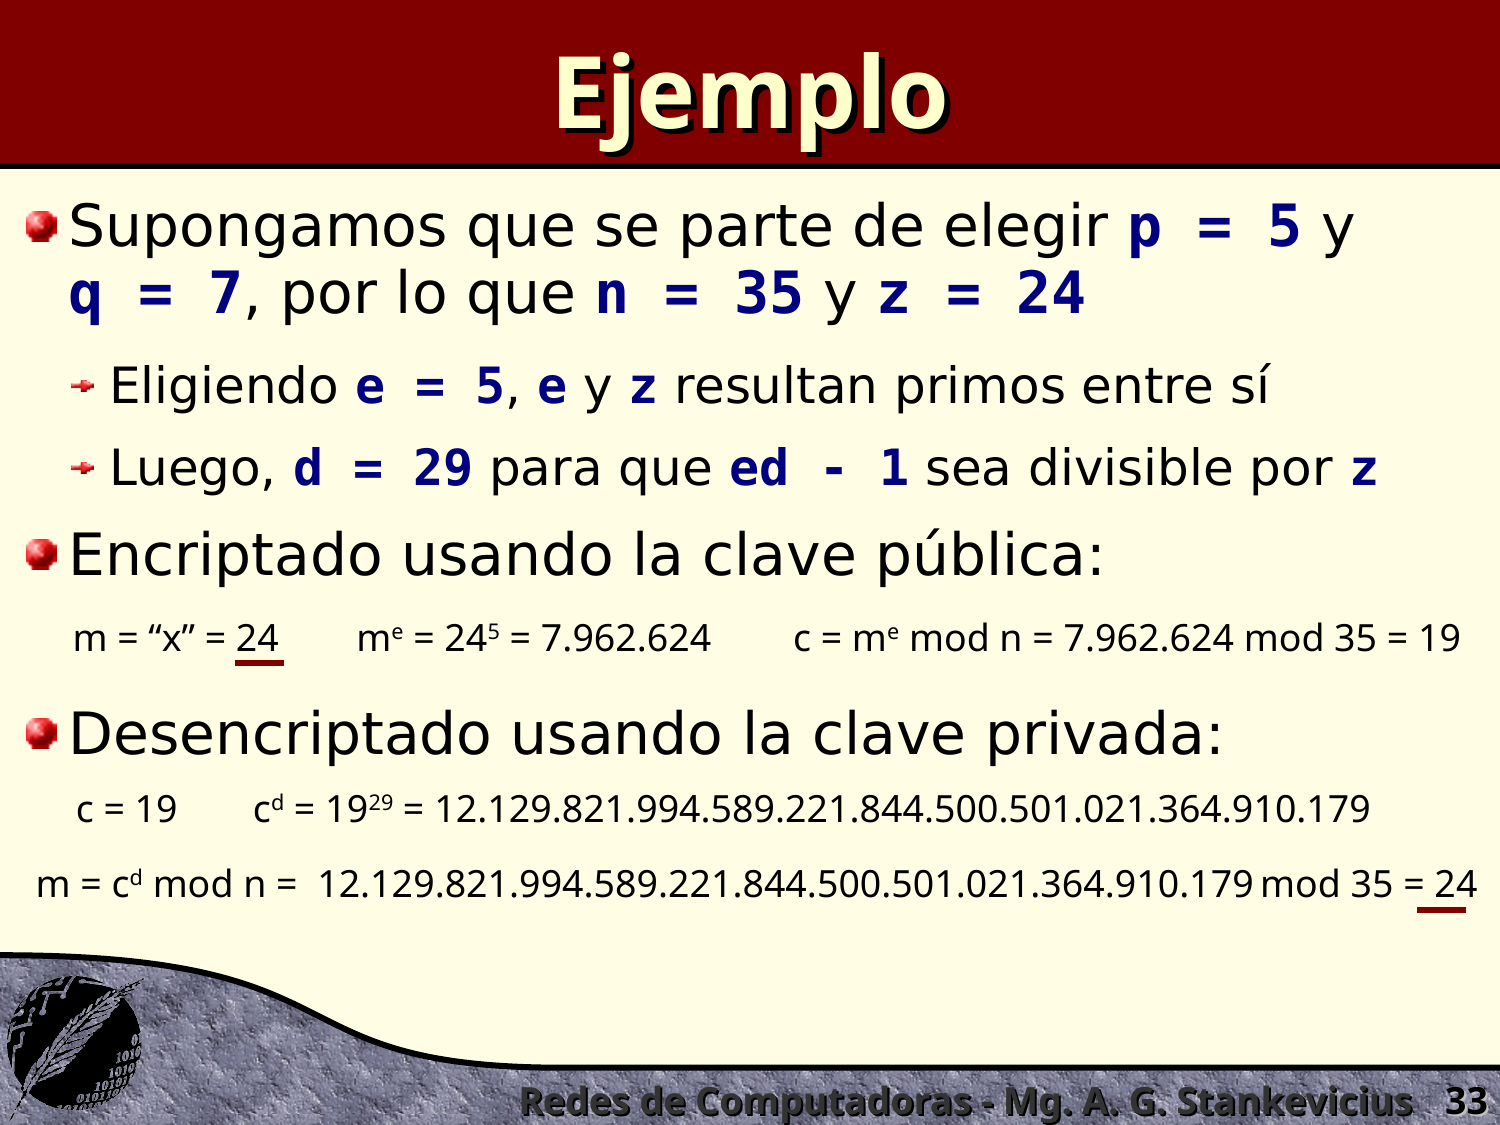

# Ejemplo
Supongamos que se parte de elegir p = 5 y
q = 7, por lo que n = 35 y z = 24
Eligiendo e = 5, e y z resultan primos entre sí
Luego, d = 29 para que ed - 1 sea divisible por z
Encriptado usando la clave pública:
Desencriptado usando la clave privada:
m = “x” = 24
me = 245 = 7.962.624
c = me mod n = 7.962.624 mod 35 = 19
c = 19
cd = 1929 = 12.129.821.994.589.221.844.500.501.021.364.910.179
m = cd mod n = 12.129.821.994.589.221.844.500.501.021.364.910.179 mod 35 = 24
33